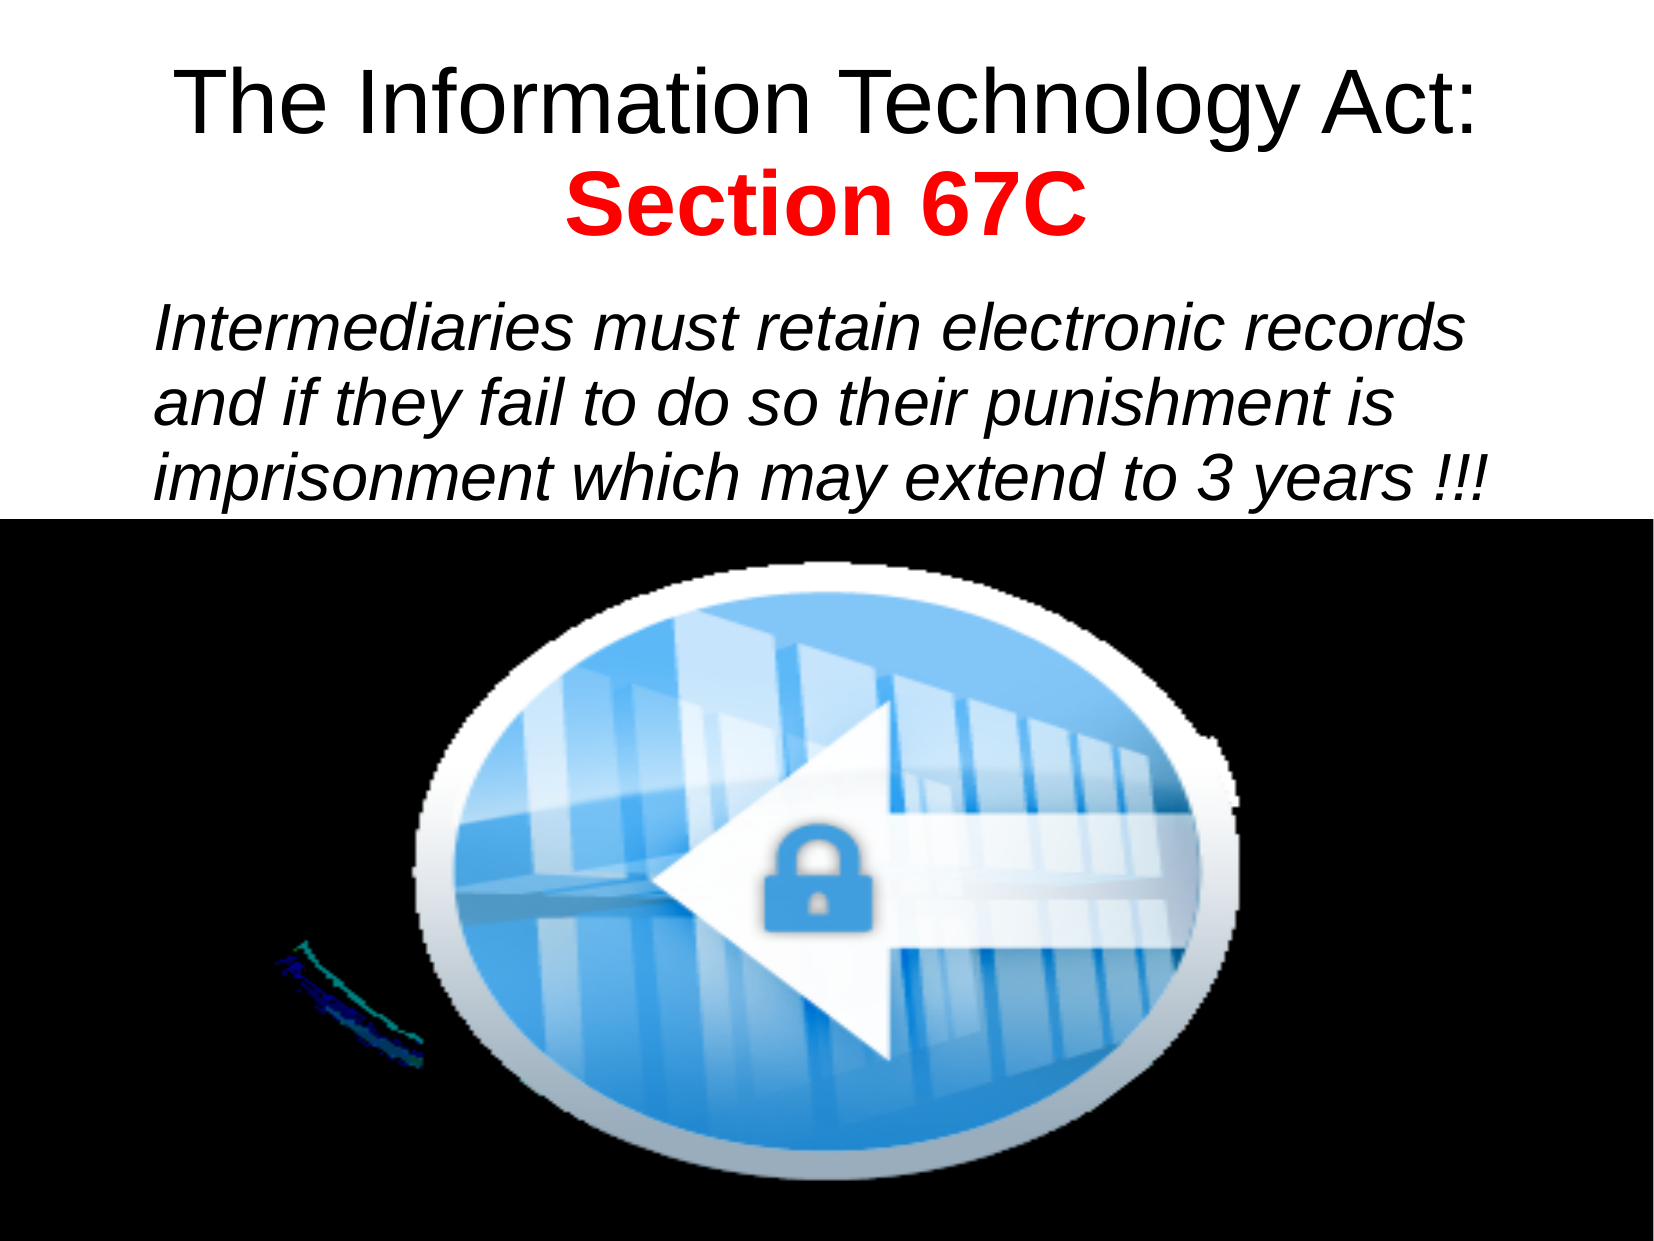

# The Information Technology Act: Section 67C
Intermediaries must retain electronic records and if they fail to do so their punishment is imprisonment which may extend to 3 years !!!